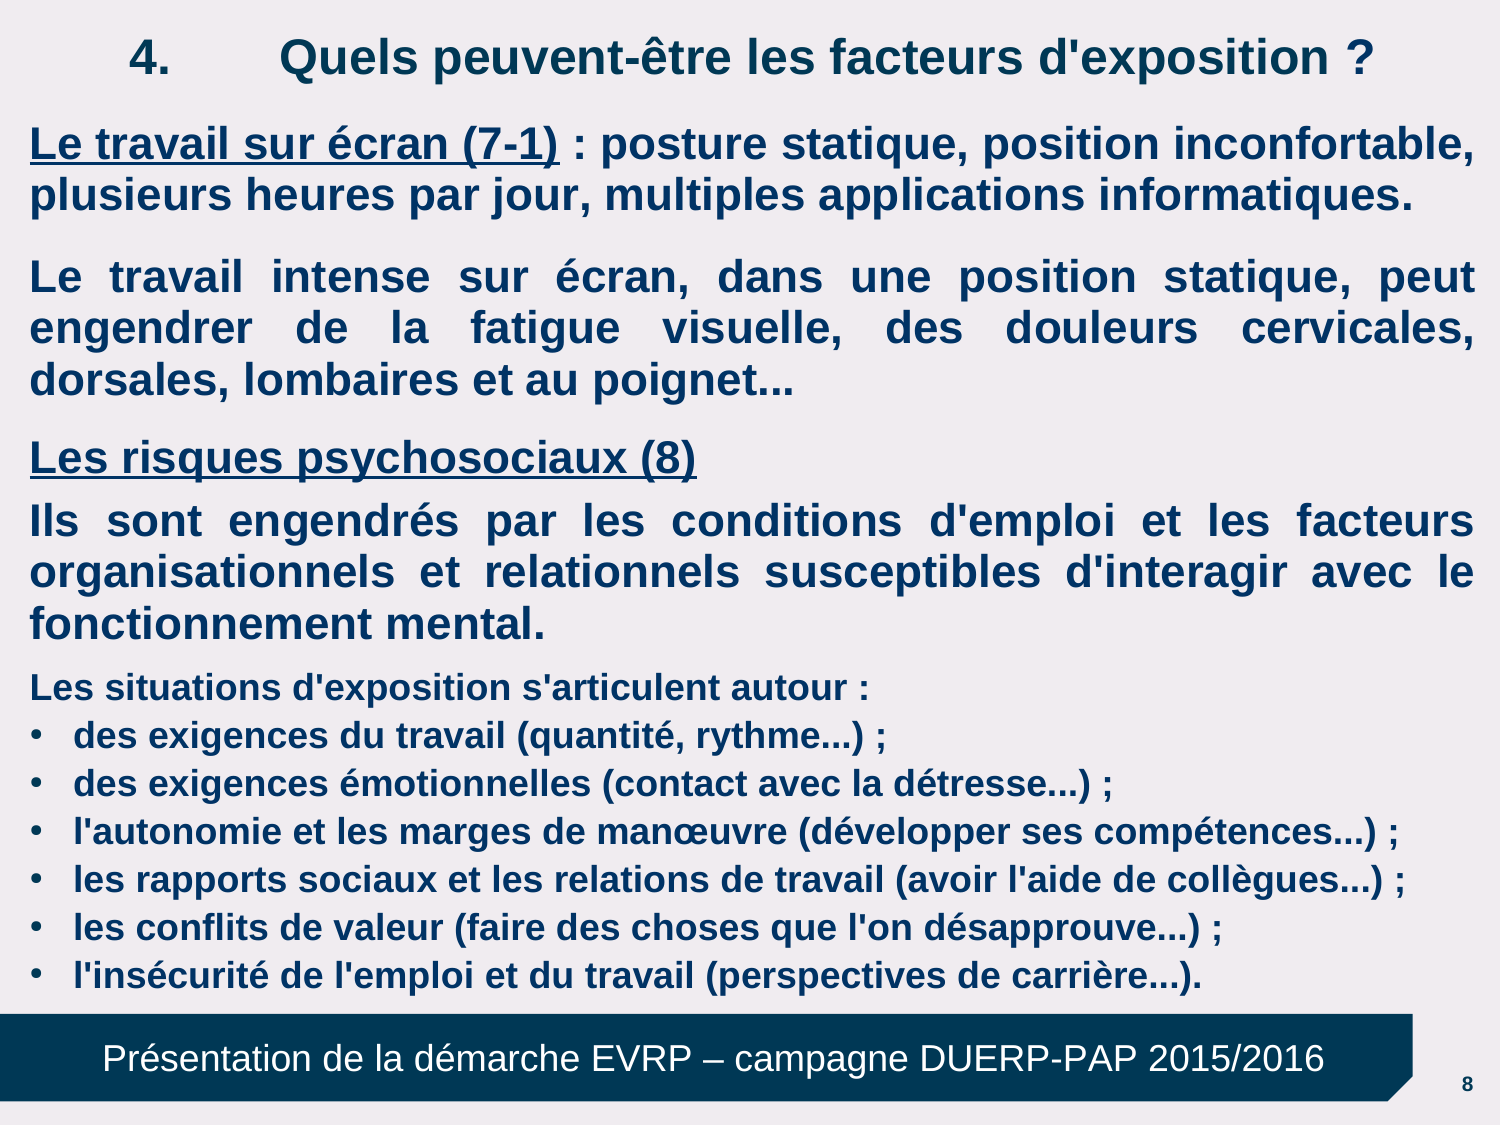

# 4.	Quels peuvent-être les facteurs d'exposition ?
Le travail sur écran (7-1) : posture statique, position inconfortable, plusieurs heures par jour, multiples applications informatiques.
Le travail intense sur écran, dans une position statique, peut engendrer de la fatigue visuelle, des douleurs cervicales, dorsales, lombaires et au poignet...
Les risques psychosociaux (8)
Ils sont engendrés par les conditions d'emploi et les facteurs organisationnels et relationnels susceptibles d'interagir avec le fonctionnement mental.
Les situations d'exposition s'articulent autour :
des exigences du travail (quantité, rythme...) ;
des exigences émotionnelles (contact avec la détresse...) ;
l'autonomie et les marges de manœuvre (développer ses compétences...) ;
les rapports sociaux et les relations de travail (avoir l'aide de collègues...) ;
les conflits de valeur (faire des choses que l'on désapprouve...) ;
l'insécurité de l'emploi et du travail (perspectives de carrière...).